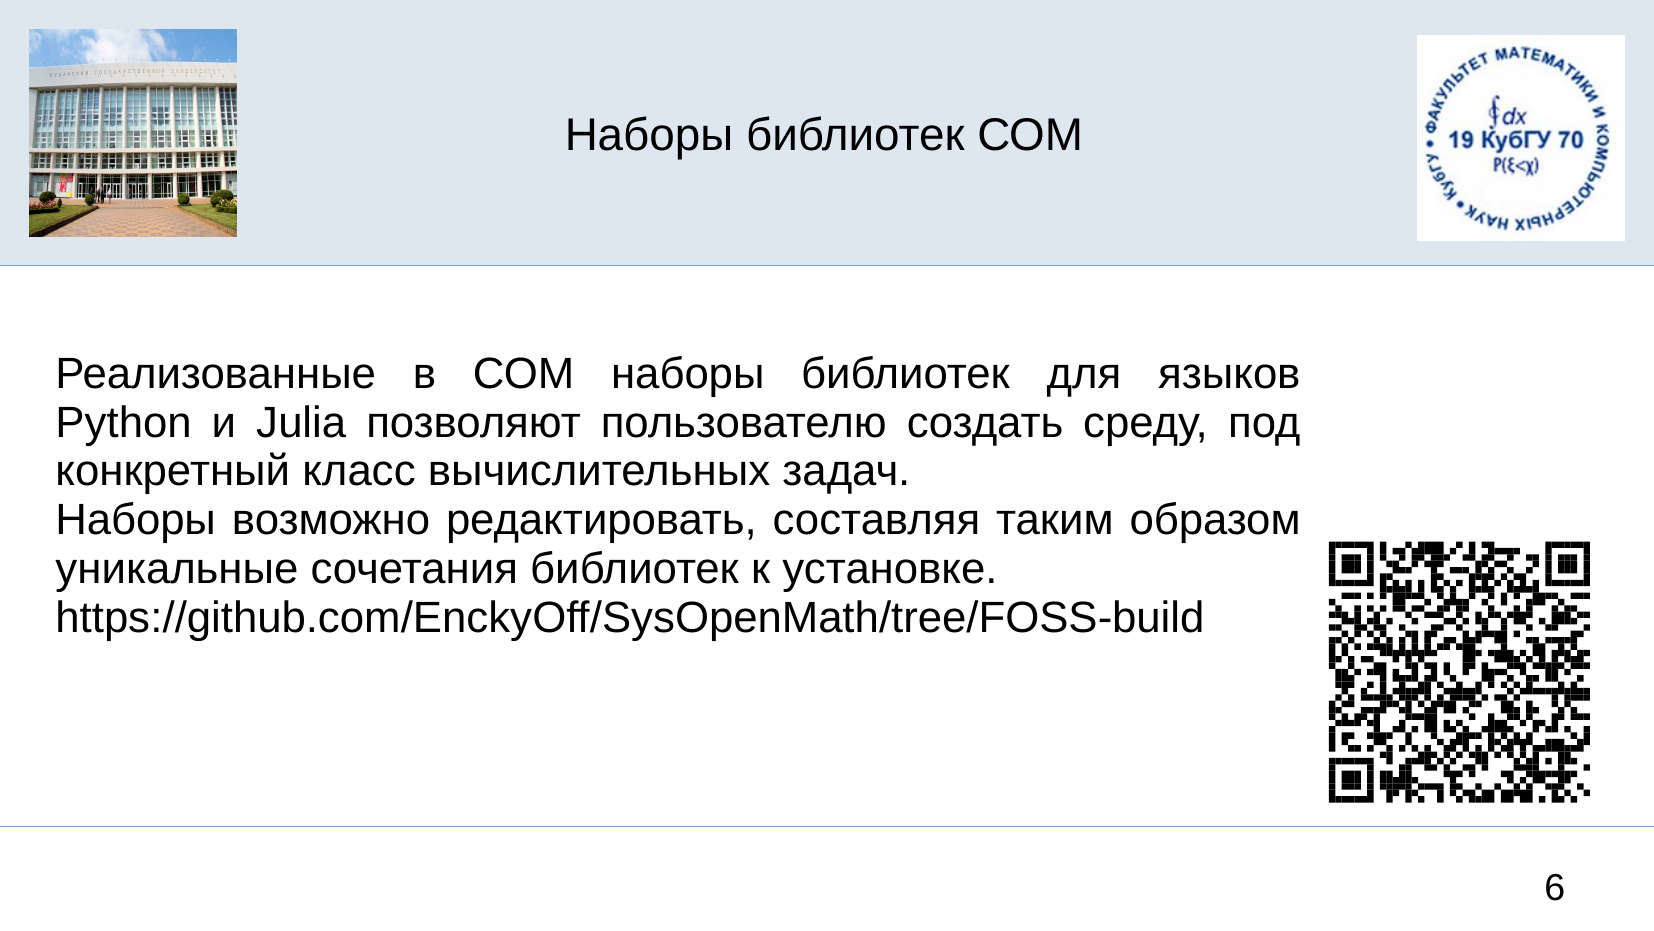

# Наборы библиотек СОМ
Реализованные в СОМ наборы библиотек для языков Python и Julia позволяют пользователю создать среду, под конкретный класс вычислительных задач.
Наборы возможно редактировать, составляя таким образом уникальные сочетания библиотек к установке.
https://github.com/EnckyOff/SysOpenMath/tree/FOSS-build